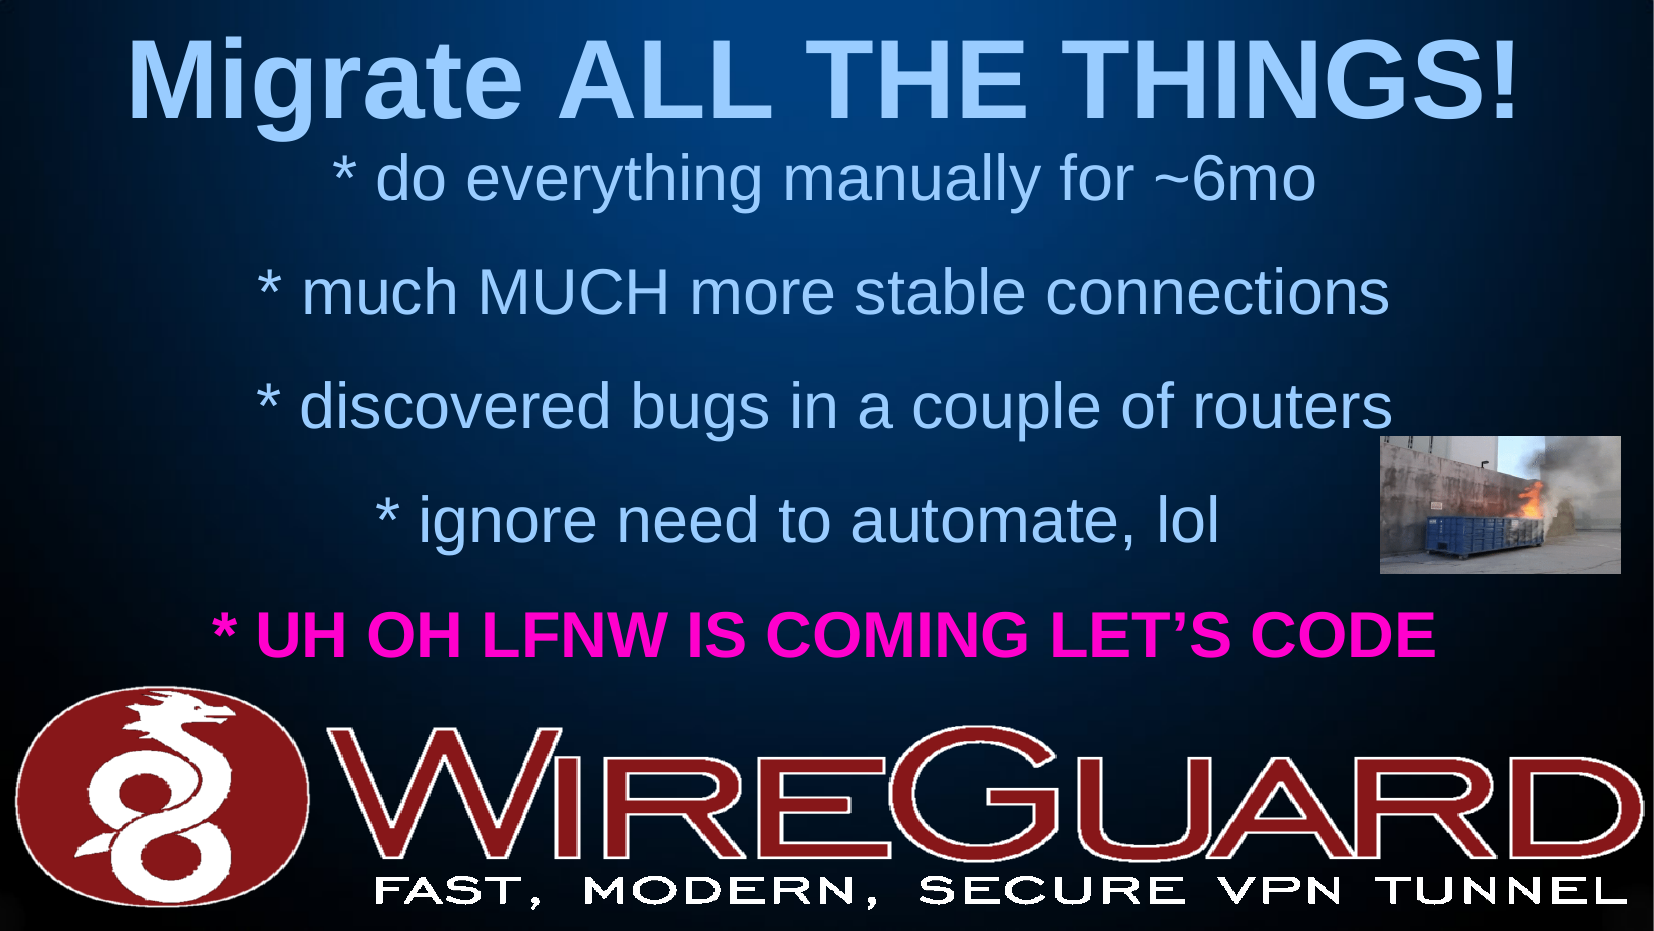

# Migrate ALL THE THINGS!
* do everything manually for ~6mo
* much MUCH more stable connections
* discovered bugs in a couple of routers
* ignore need to automate, lol
* UH OH LFNW IS COMING LET’S CODE